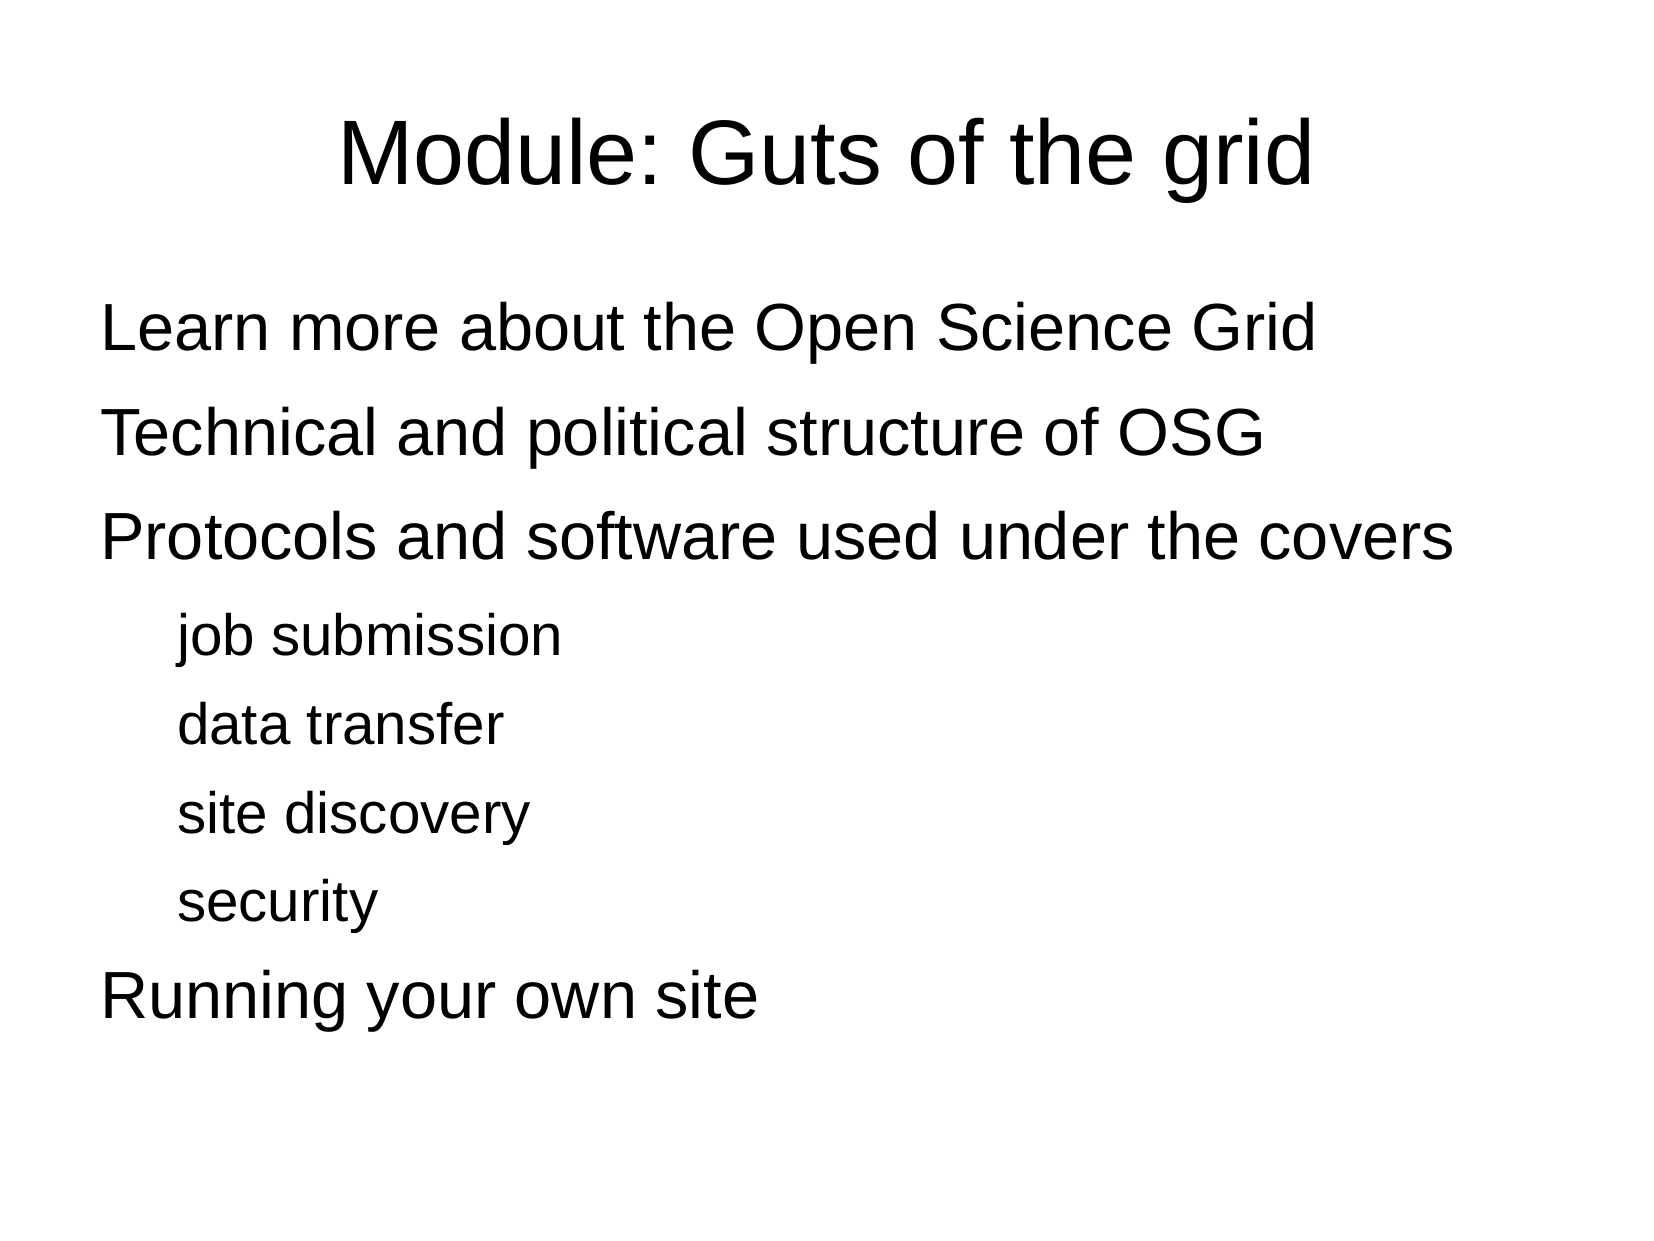

# Module: Guts of the grid
Learn more about the Open Science Grid
Technical and political structure of OSG
Protocols and software used under the covers
job submission
data transfer
site discovery
security
Running your own site